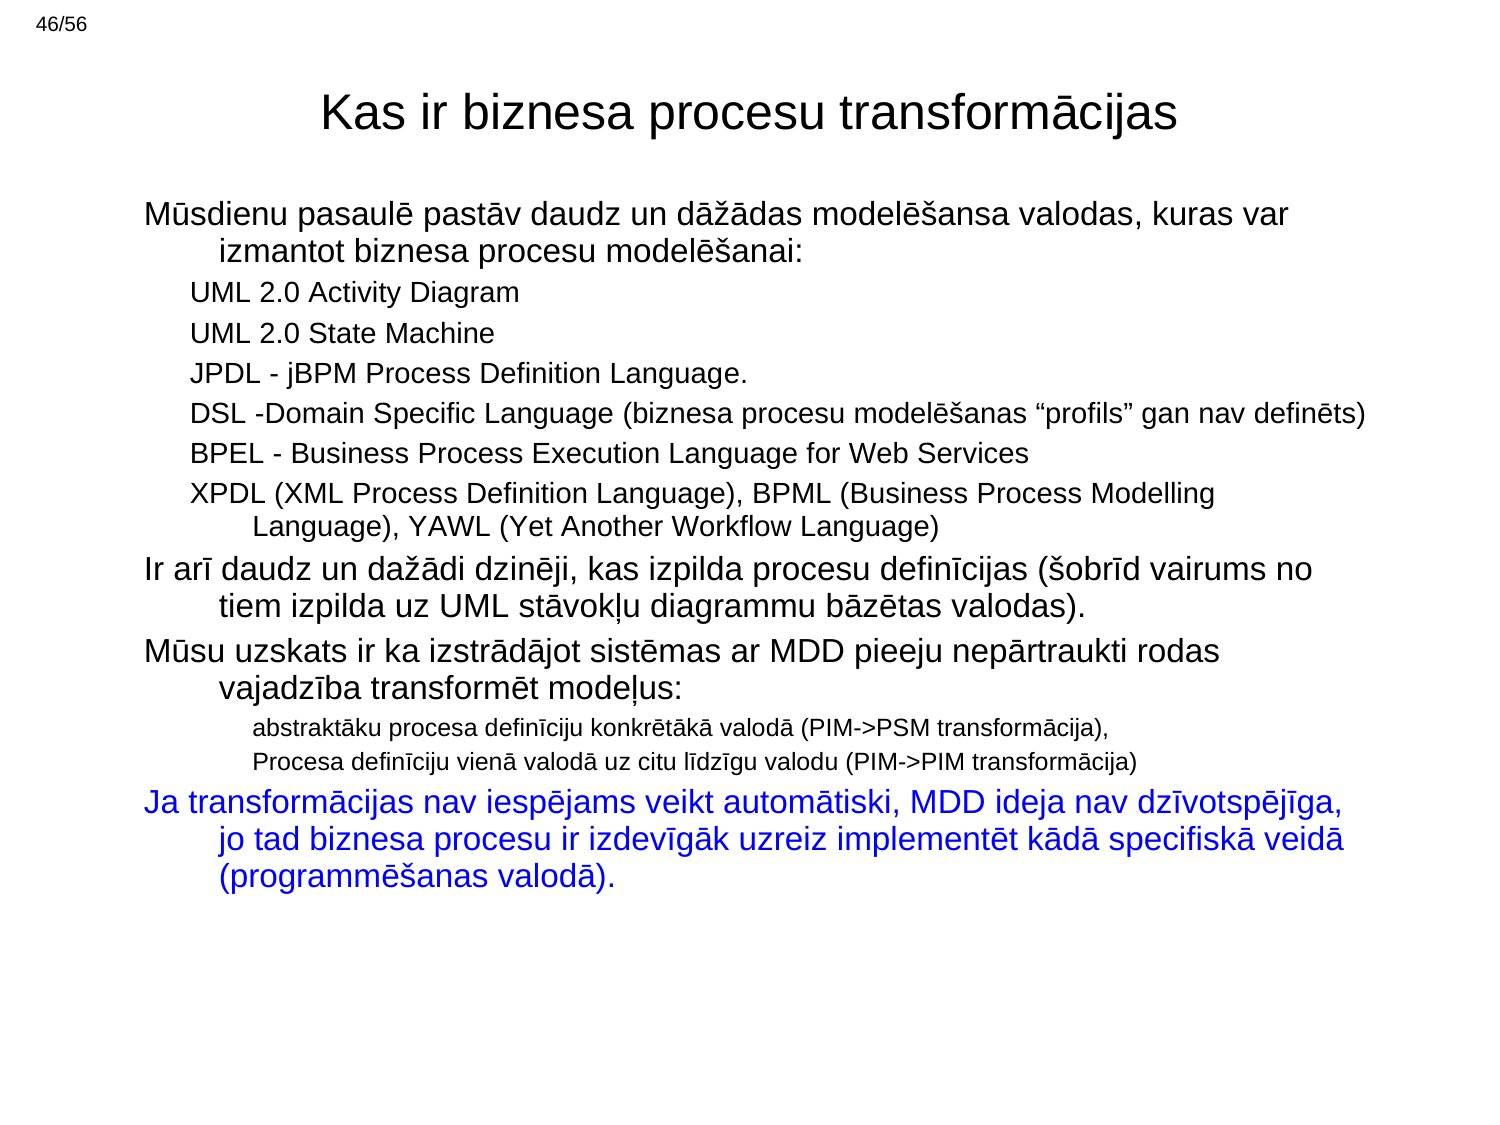

46
# Kas ir biznesa procesu transformācijas
Mūsdienu pasaulē pastāv daudz un dāžādas modelēšansa valodas, kuras var izmantot biznesa procesu modelēšanai:
UML 2.0 Activity Diagram
UML 2.0 State Machine
JPDL - jBPM Process Definition Language.
DSL -Domain Specific Language (biznesa procesu modelēšanas “profils” gan nav definēts)
BPEL - Business Process Execution Language for Web Services
XPDL (XML Process Definition Language), BPML (Business Process Modelling Language), YAWL (Yet Another Workflow Language)
Ir arī daudz un dažādi dzinēji, kas izpilda procesu definīcijas (šobrīd vairums no tiem izpilda uz UML stāvokļu diagrammu bāzētas valodas).
Mūsu uzskats ir ka izstrādājot sistēmas ar MDD pieeju nepārtraukti rodas vajadzība transformēt modeļus:
abstraktāku procesa definīciju konkrētākā valodā (PIM->PSM transformācija),
Procesa definīciju vienā valodā uz citu līdzīgu valodu (PIM->PIM transformācija)
Ja transformācijas nav iespējams veikt automātiski, MDD ideja nav dzīvotspējīga, jo tad biznesa procesu ir izdevīgāk uzreiz implementēt kādā specifiskā veidā (programmēšanas valodā).